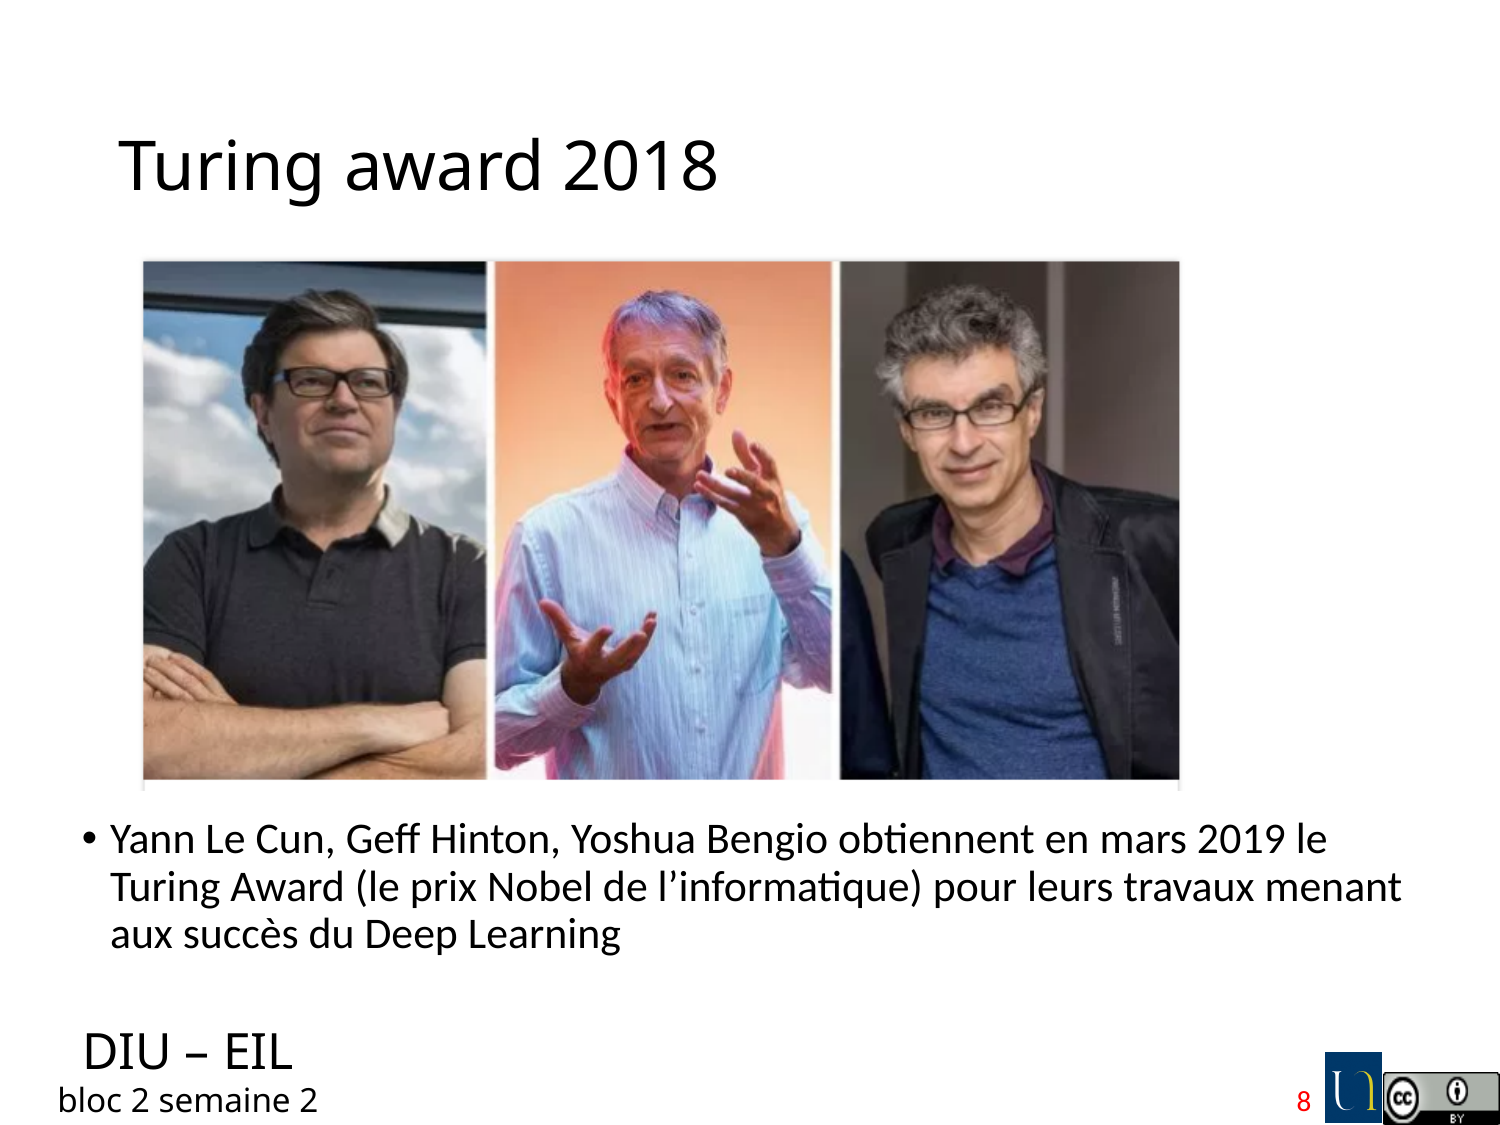

# Turing award 2018
Yann Le Cun, Geff Hinton, Yoshua Bengio obtiennent en mars 2019 le Turing Award (le prix Nobel de l’informatique) pour leurs travaux menant aux succès du Deep Learning